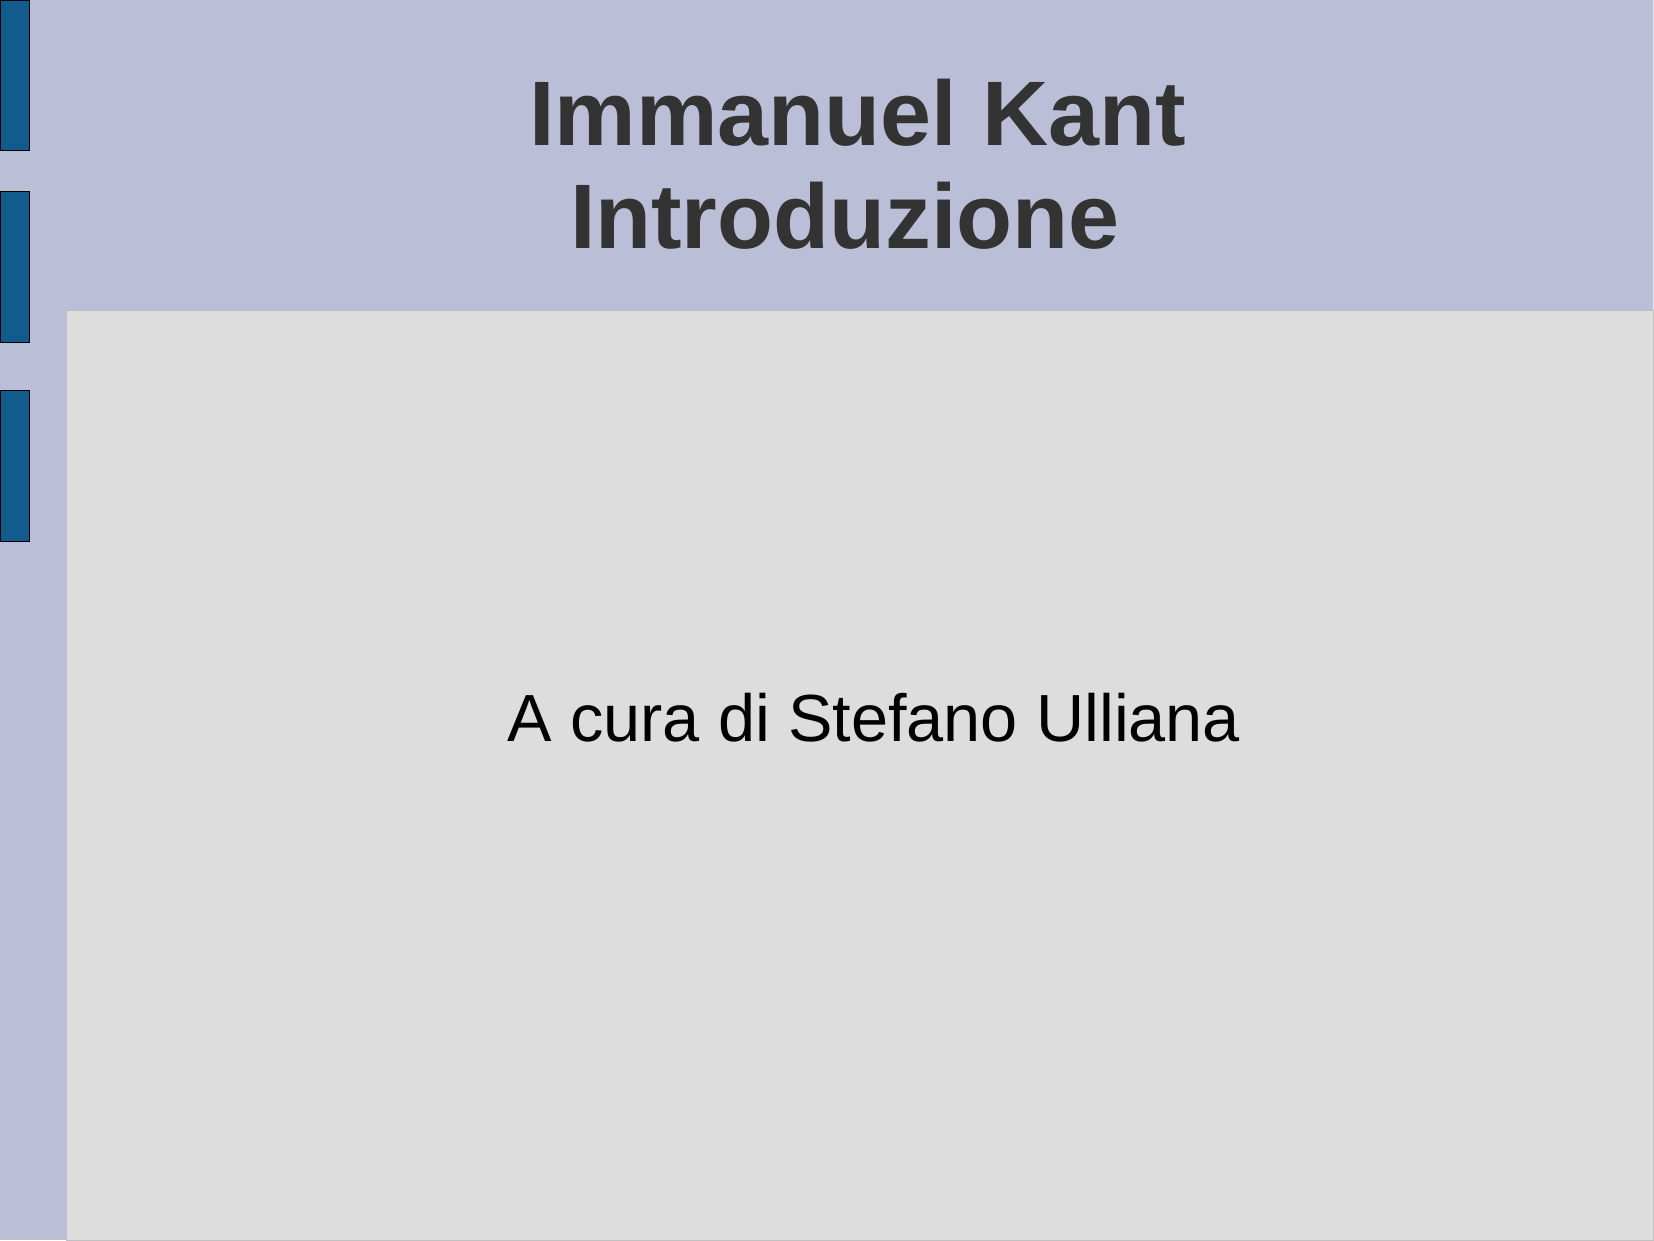

# Immanuel Kant Introduzione
A cura di Stefano Ulliana